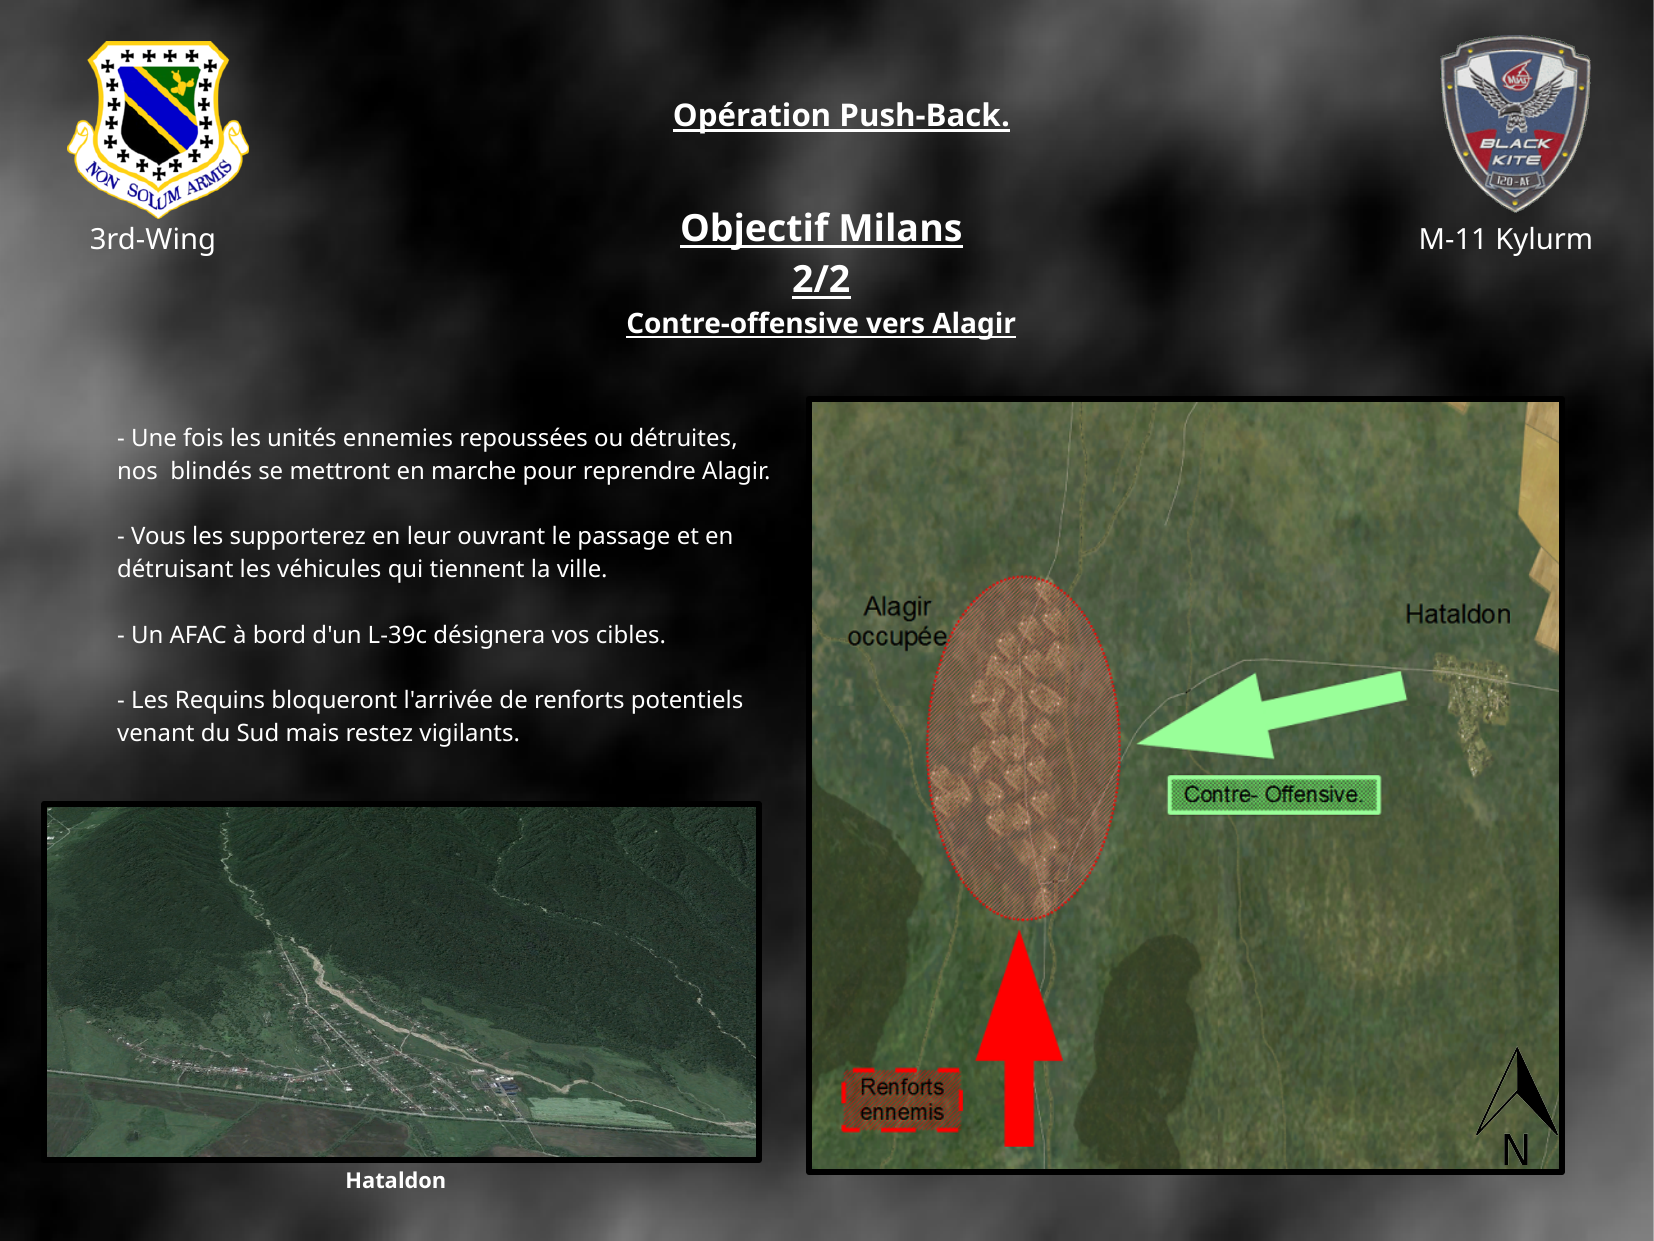

# Opération Push-Back. 3rd-Wing																	M-11 Kylurm
Objectif Milans
2/2
Contre-offensive vers Alagir
- Une fois les unités ennemies repoussées ou détruites, nos blindés se mettront en marche pour reprendre Alagir.
- Vous les supporterez en leur ouvrant le passage et en détruisant les véhicules qui tiennent la ville.
- Un AFAC à bord d'un L-39c désignera vos cibles.
- Les Requins bloqueront l'arrivée de renforts potentiels venant du Sud mais restez vigilants.
Hataldon